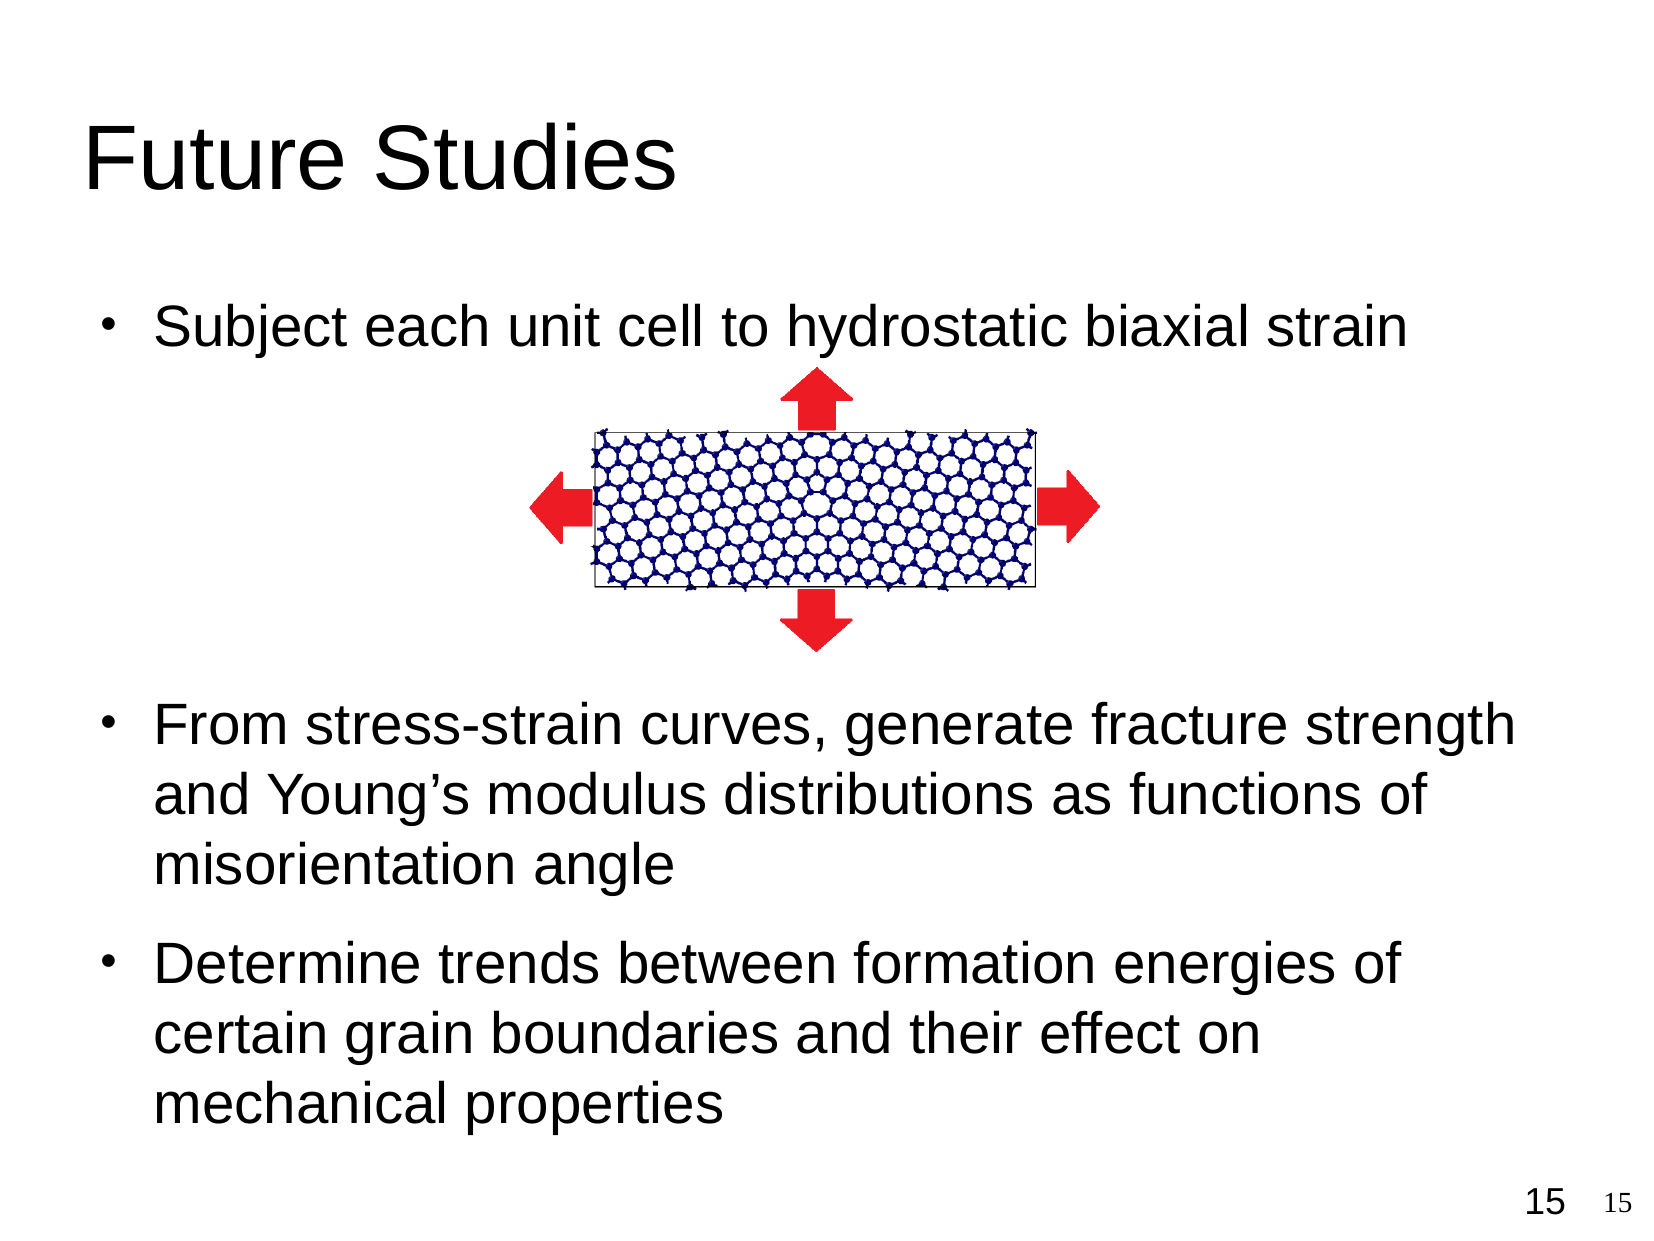

# Future Studies
Subject each unit cell to hydrostatic biaxial strain
From stress-strain curves, generate fracture strength and Young’s modulus distributions as functions of misorientation angle
Determine trends between formation energies of certain grain boundaries and their effect on mechanical properties